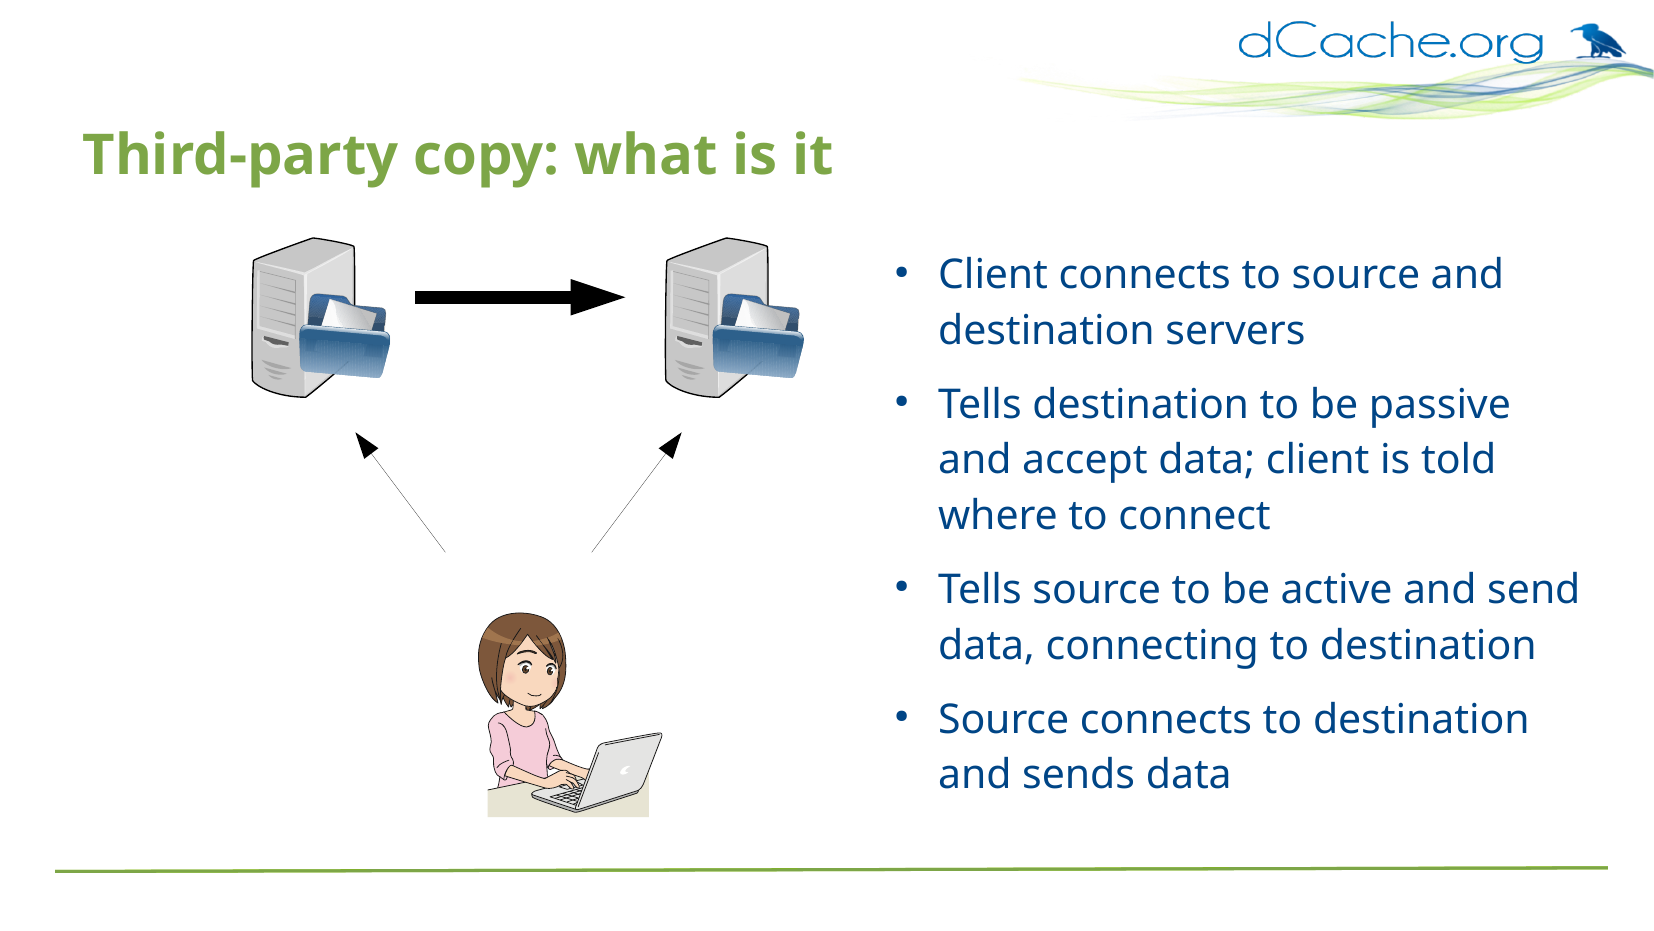

# Third-party copy: what is it
Client connects to source and destination servers
Tells destination to be passive and accept data; client is told where to connect
Tells source to be active and send data, connecting to destination
Source connects to destination and sends data